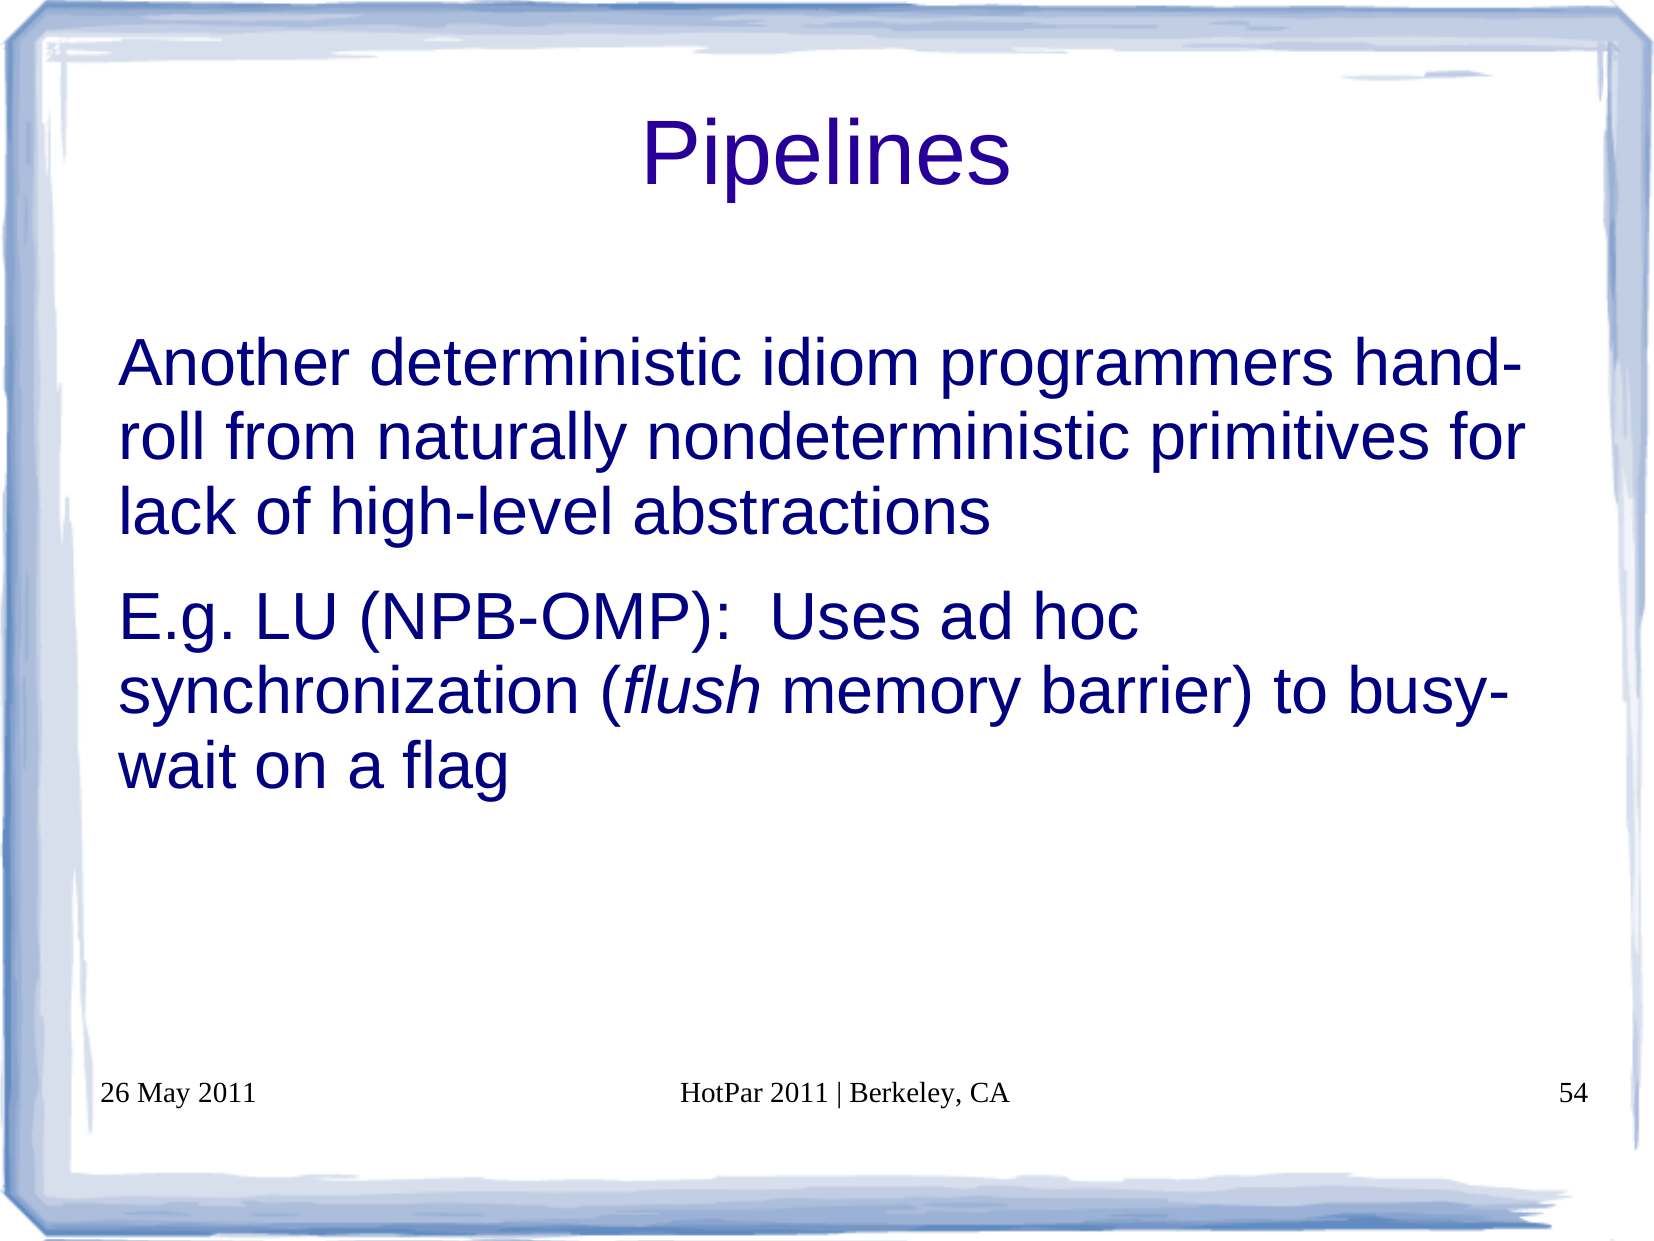

# Pipelines
Another deterministic idiom programmers hand-roll from naturally nondeterministic primitives for lack of high-level abstractions
E.g. LU (NPB-OMP): Uses ad hoc synchronization (flush memory barrier) to busy-wait on a flag
26 May 2011
HotPar 2011 | Berkeley, CA
54